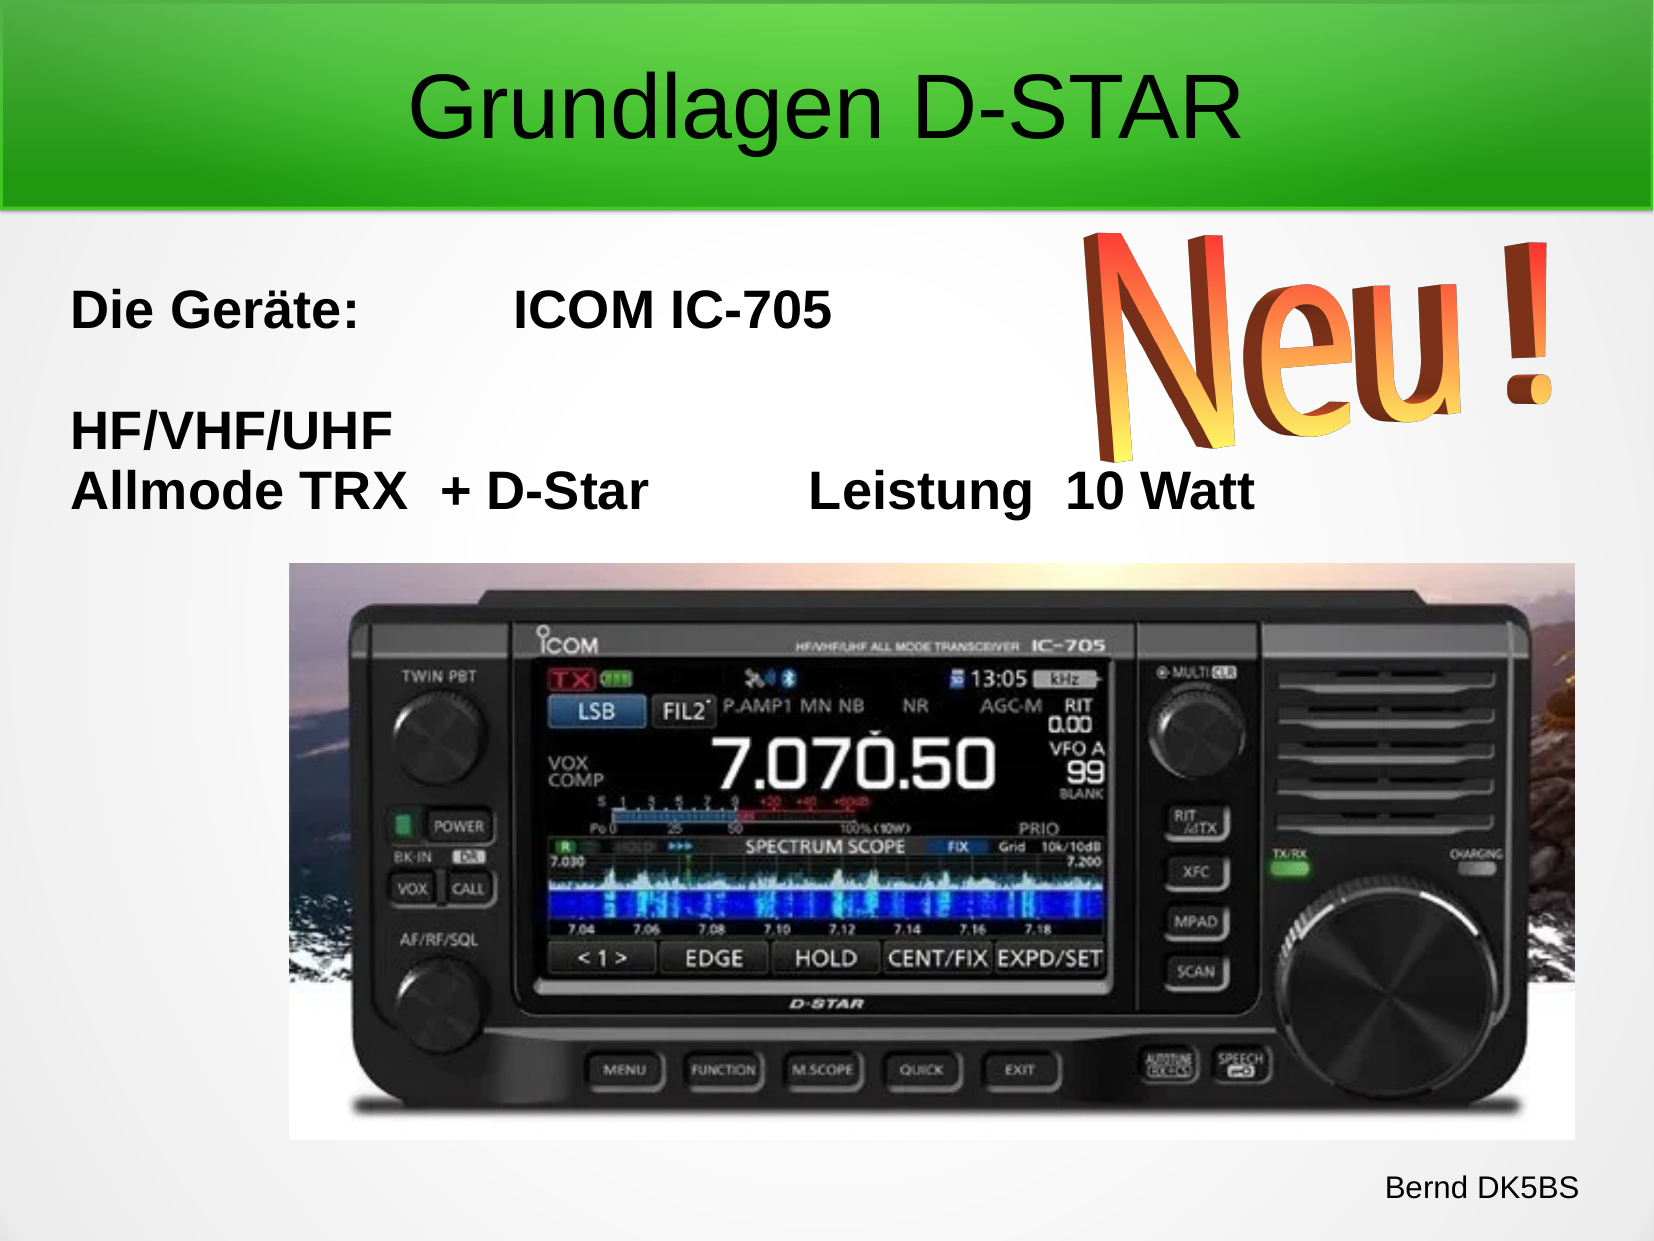

# Grundlagen D-STAR
Neu !
Die Geräte:			ICOM IC-705
HF/VHF/UHF
Allmode TRX	+ D-Star			Leistung 10 Watt
Bernd DK5BS